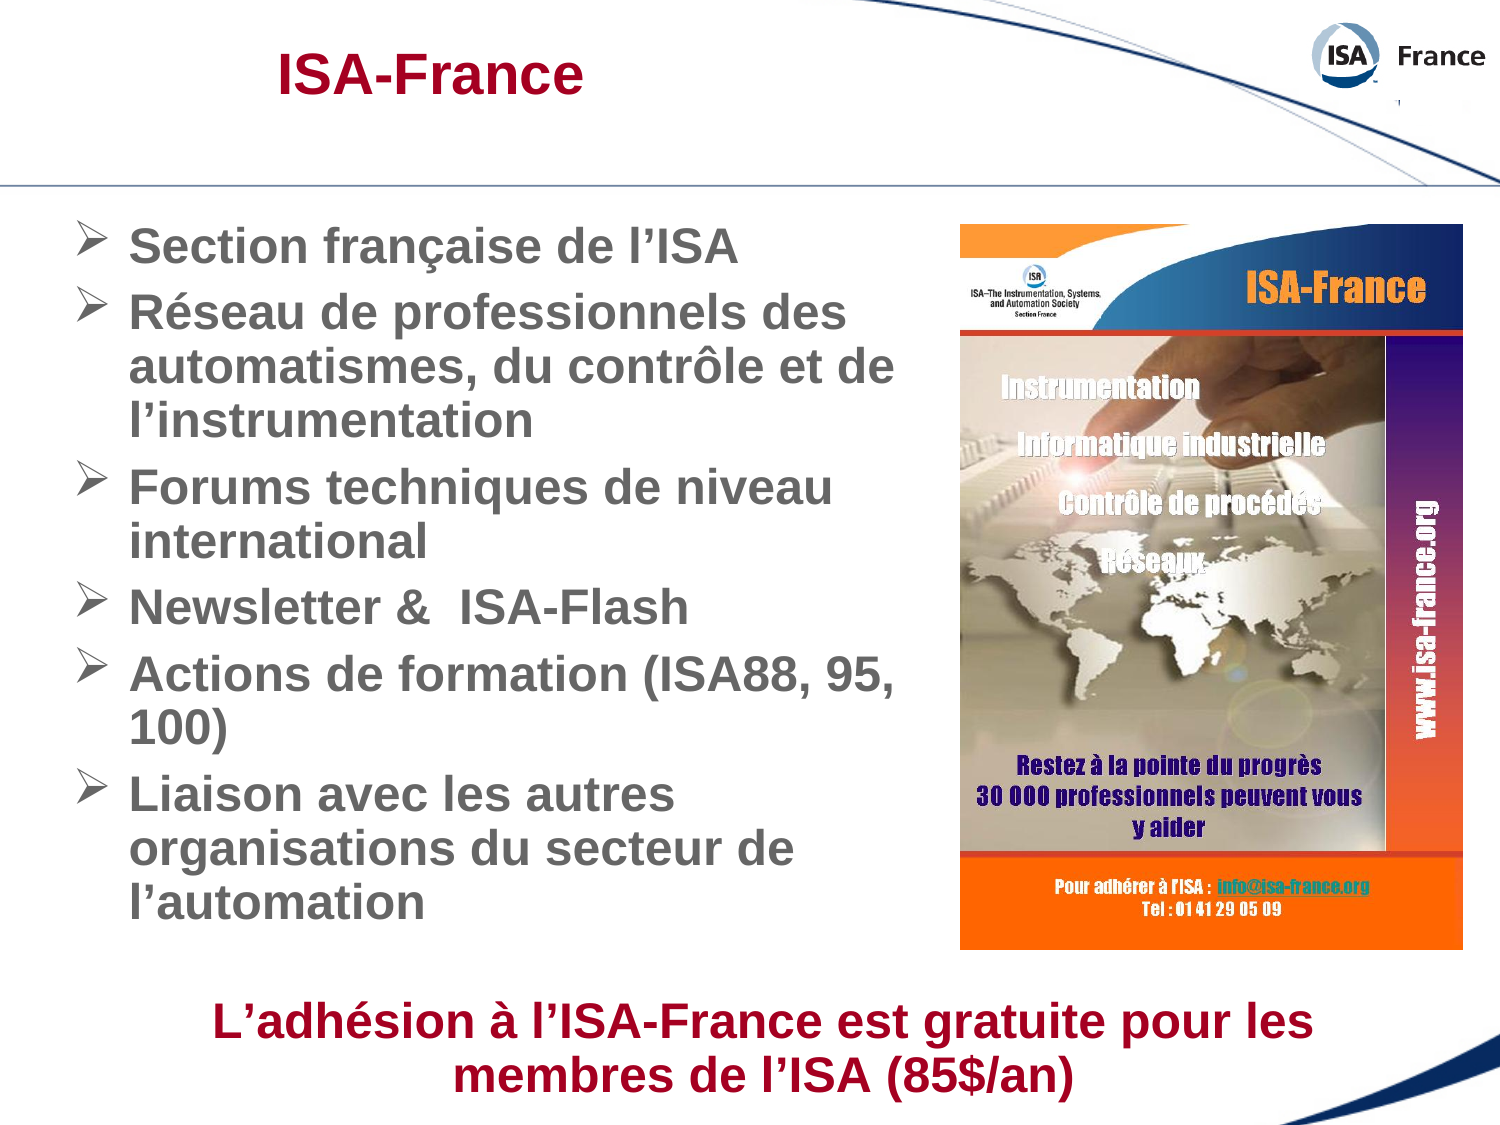

# ISA-France
Section française de l’ISA
Réseau de professionnels des automatismes, du contrôle et de l’instrumentation
Forums techniques de niveau international
Newsletter & ISA-Flash
Actions de formation (ISA88, 95, 100)‏
Liaison avec les autres organisations du secteur de l’automation
L’adhésion à l’ISA-France est gratuite pour les membres de l’ISA (85$/an)‏